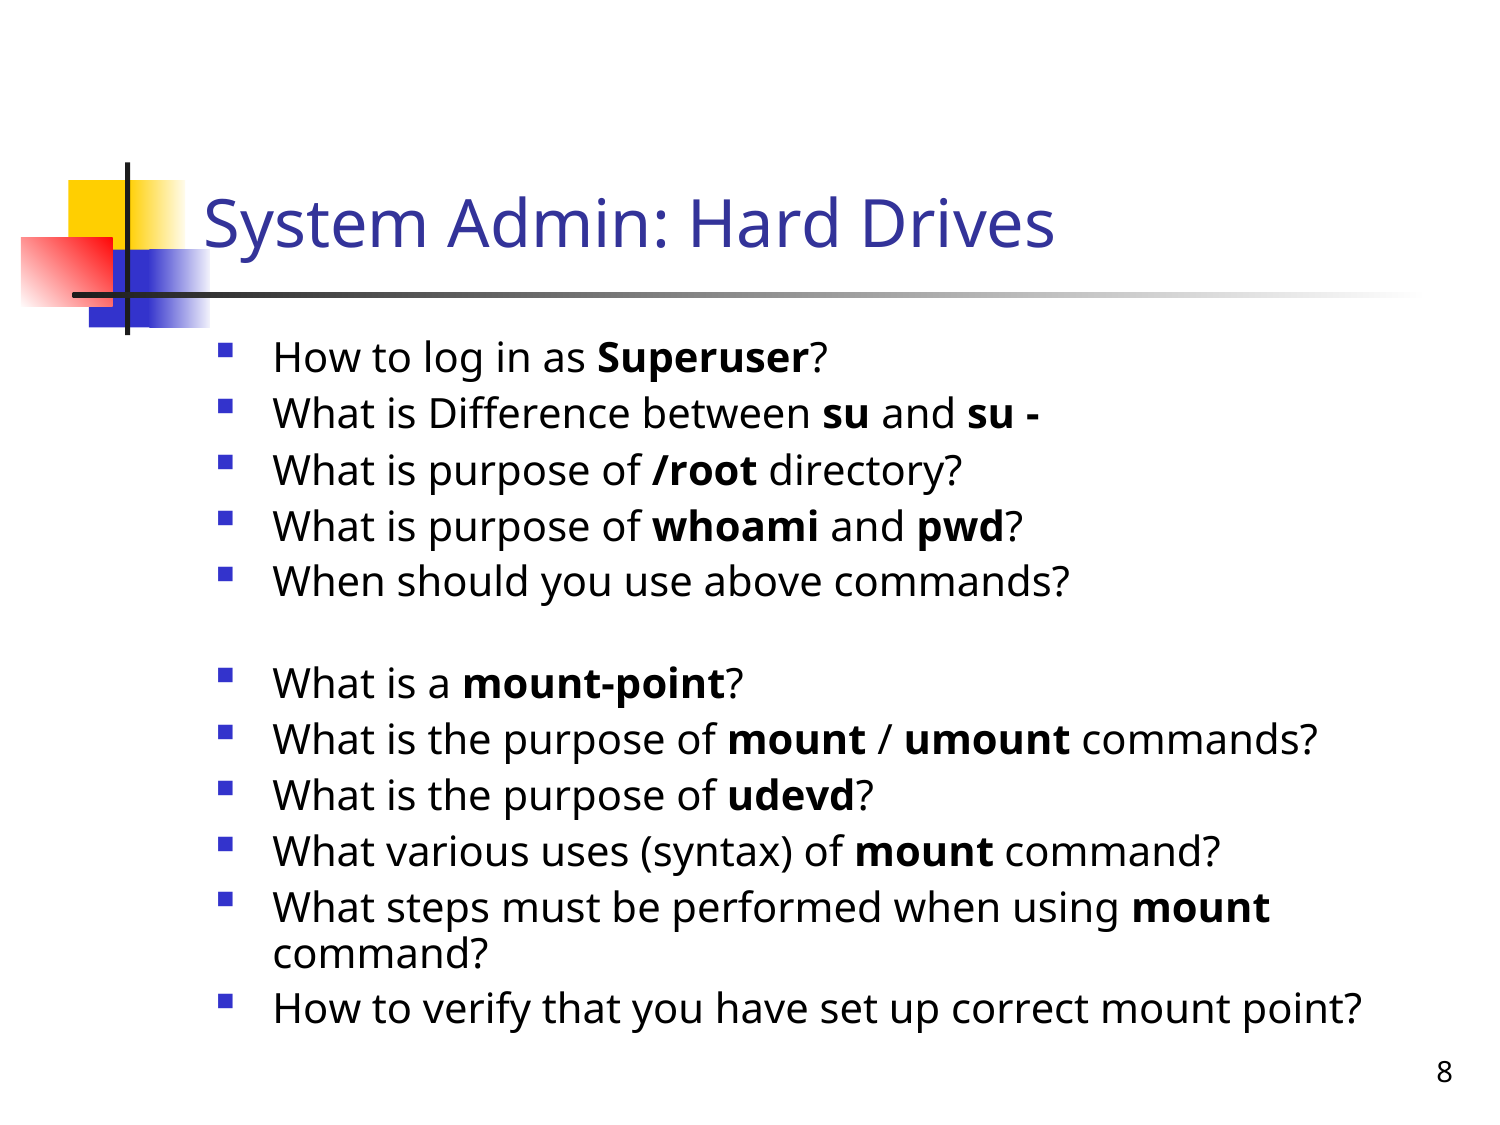

# System Admin: Hard Drives
How to log in as Superuser?
What is Difference between su and su -
What is purpose of /root directory?
What is purpose of whoami and pwd?
When should you use above commands?
What is a mount-point?
What is the purpose of mount / umount commands?
What is the purpose of udevd?
What various uses (syntax) of mount command?
What steps must be performed when using mount command?
How to verify that you have set up correct mount point?
8